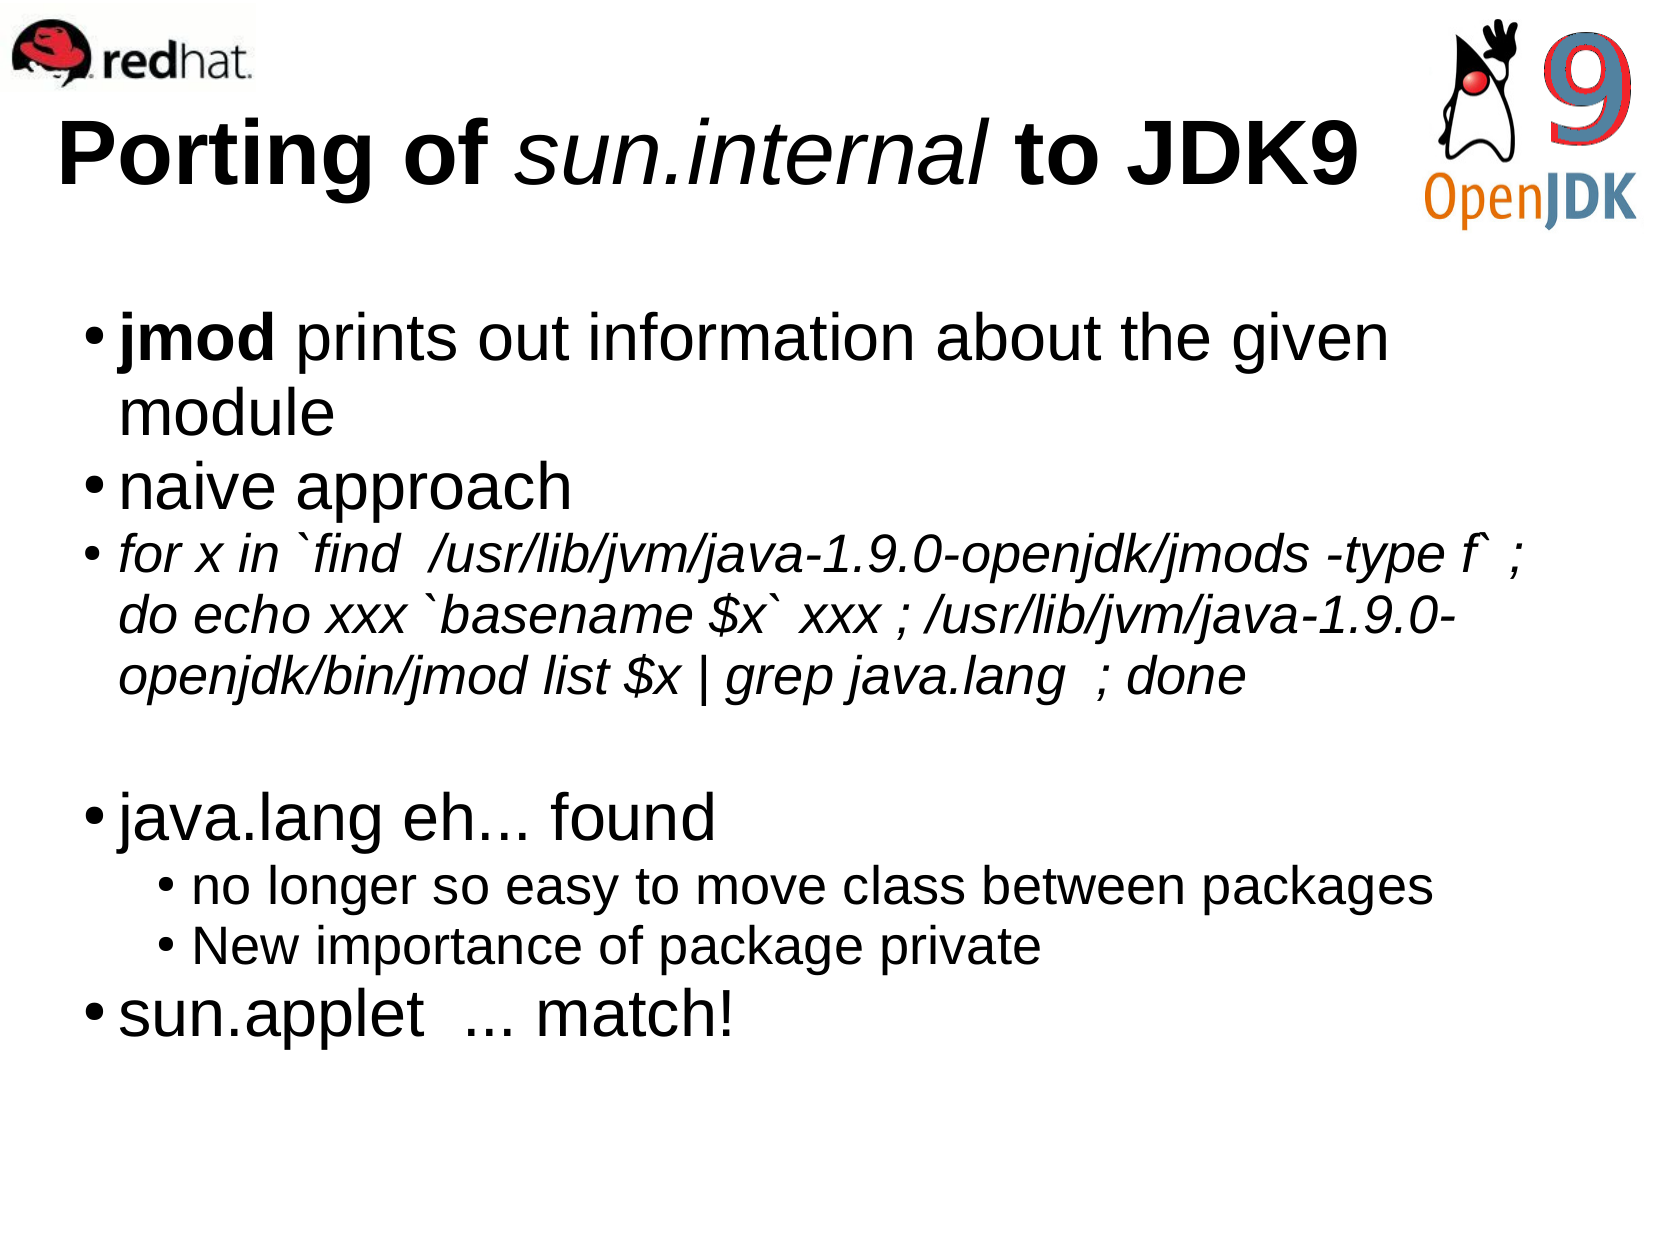

# Porting of sun.internal to JDK9
jmod prints out information about the given module
naive approach
for x in `find /usr/lib/jvm/java-1.9.0-openjdk/jmods -type f` ; do echo xxx `basename $x` xxx ; /usr/lib/jvm/java-1.9.0-openjdk/bin/jmod list $x | grep java.lang ; done
java.lang eh... found
no longer so easy to move class between packages
New importance of package private
sun.applet ... match!